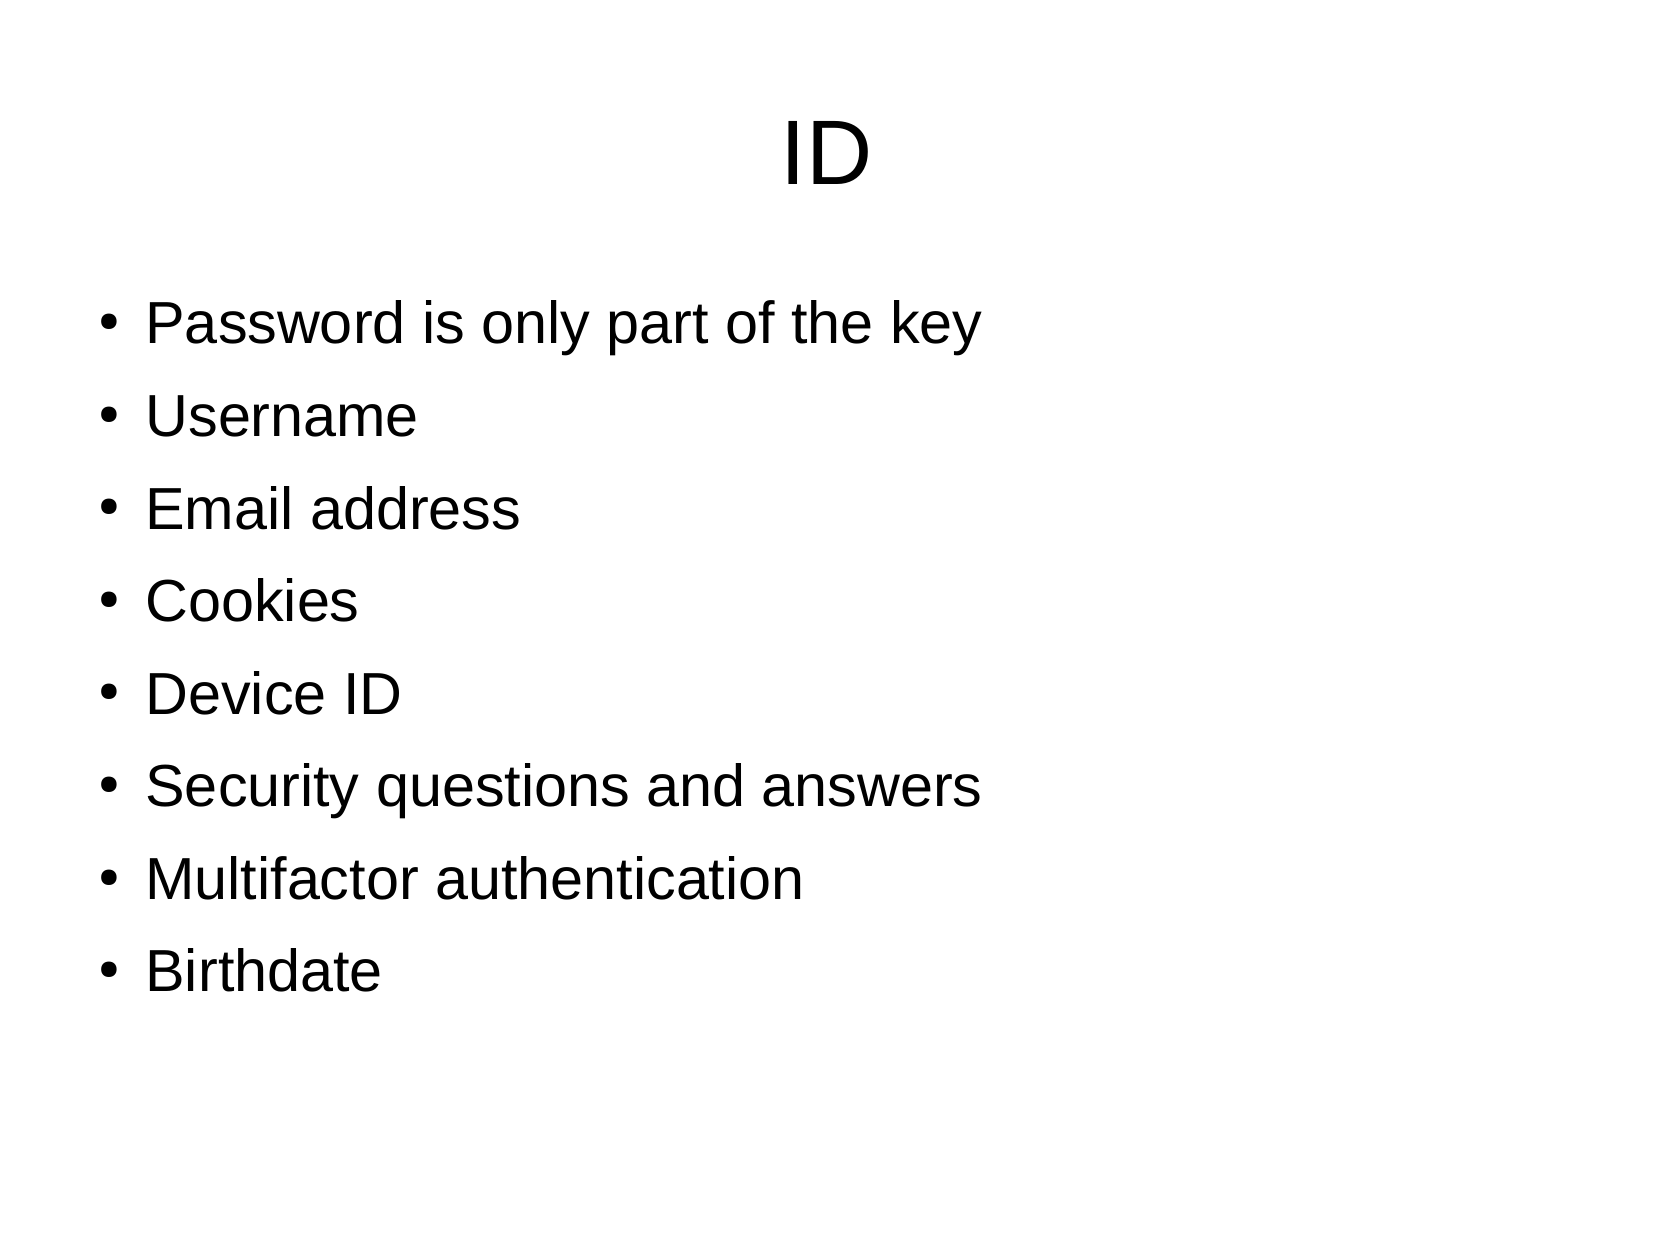

# ID
Password is only part of the key
Username
Email address
Cookies
Device ID
Security questions and answers
Multifactor authentication
Birthdate